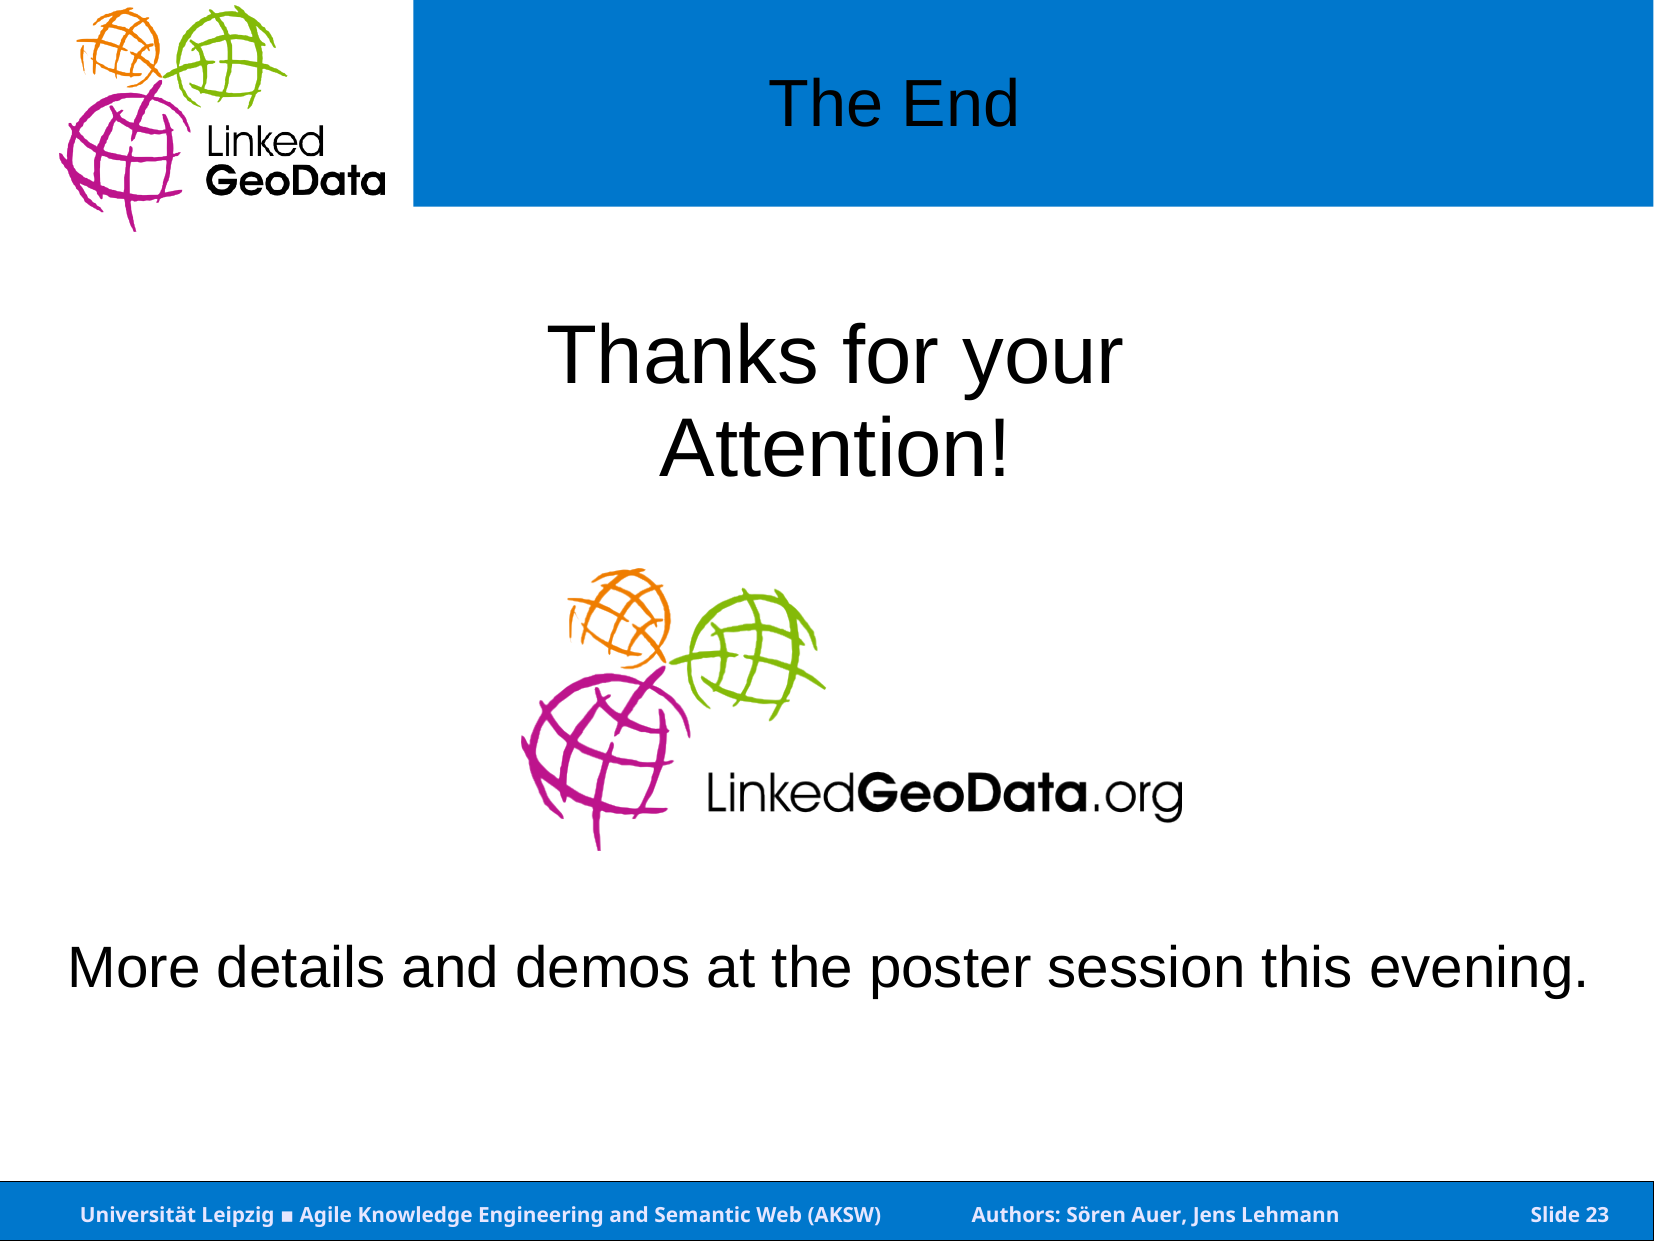

# The End
Thanks for your Attention!
More details and demos at the poster session this evening.